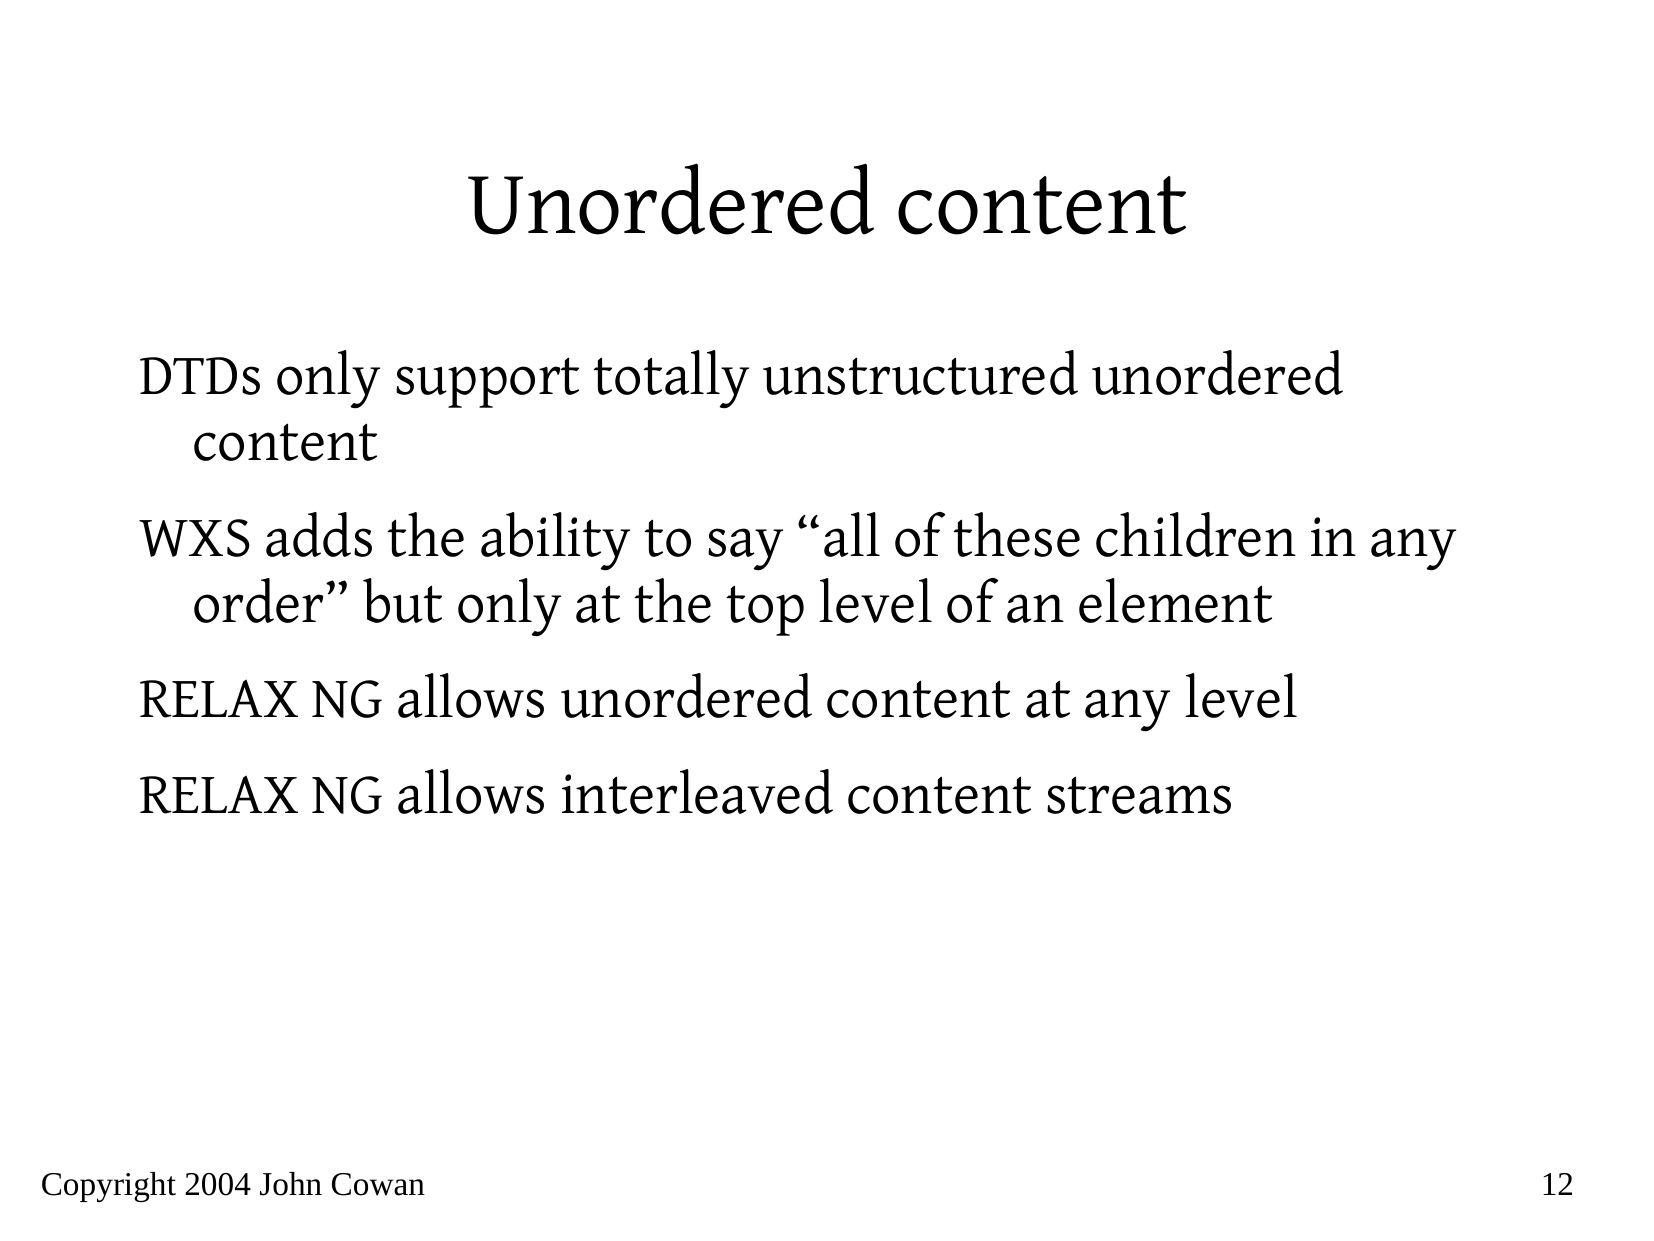

# Unordered content
DTDs only support totally unstructured unordered content
WXS adds the ability to say “all of these children in any order” but only at the top level of an element
RELAX NG allows unordered content at any level
RELAX NG allows interleaved content streams